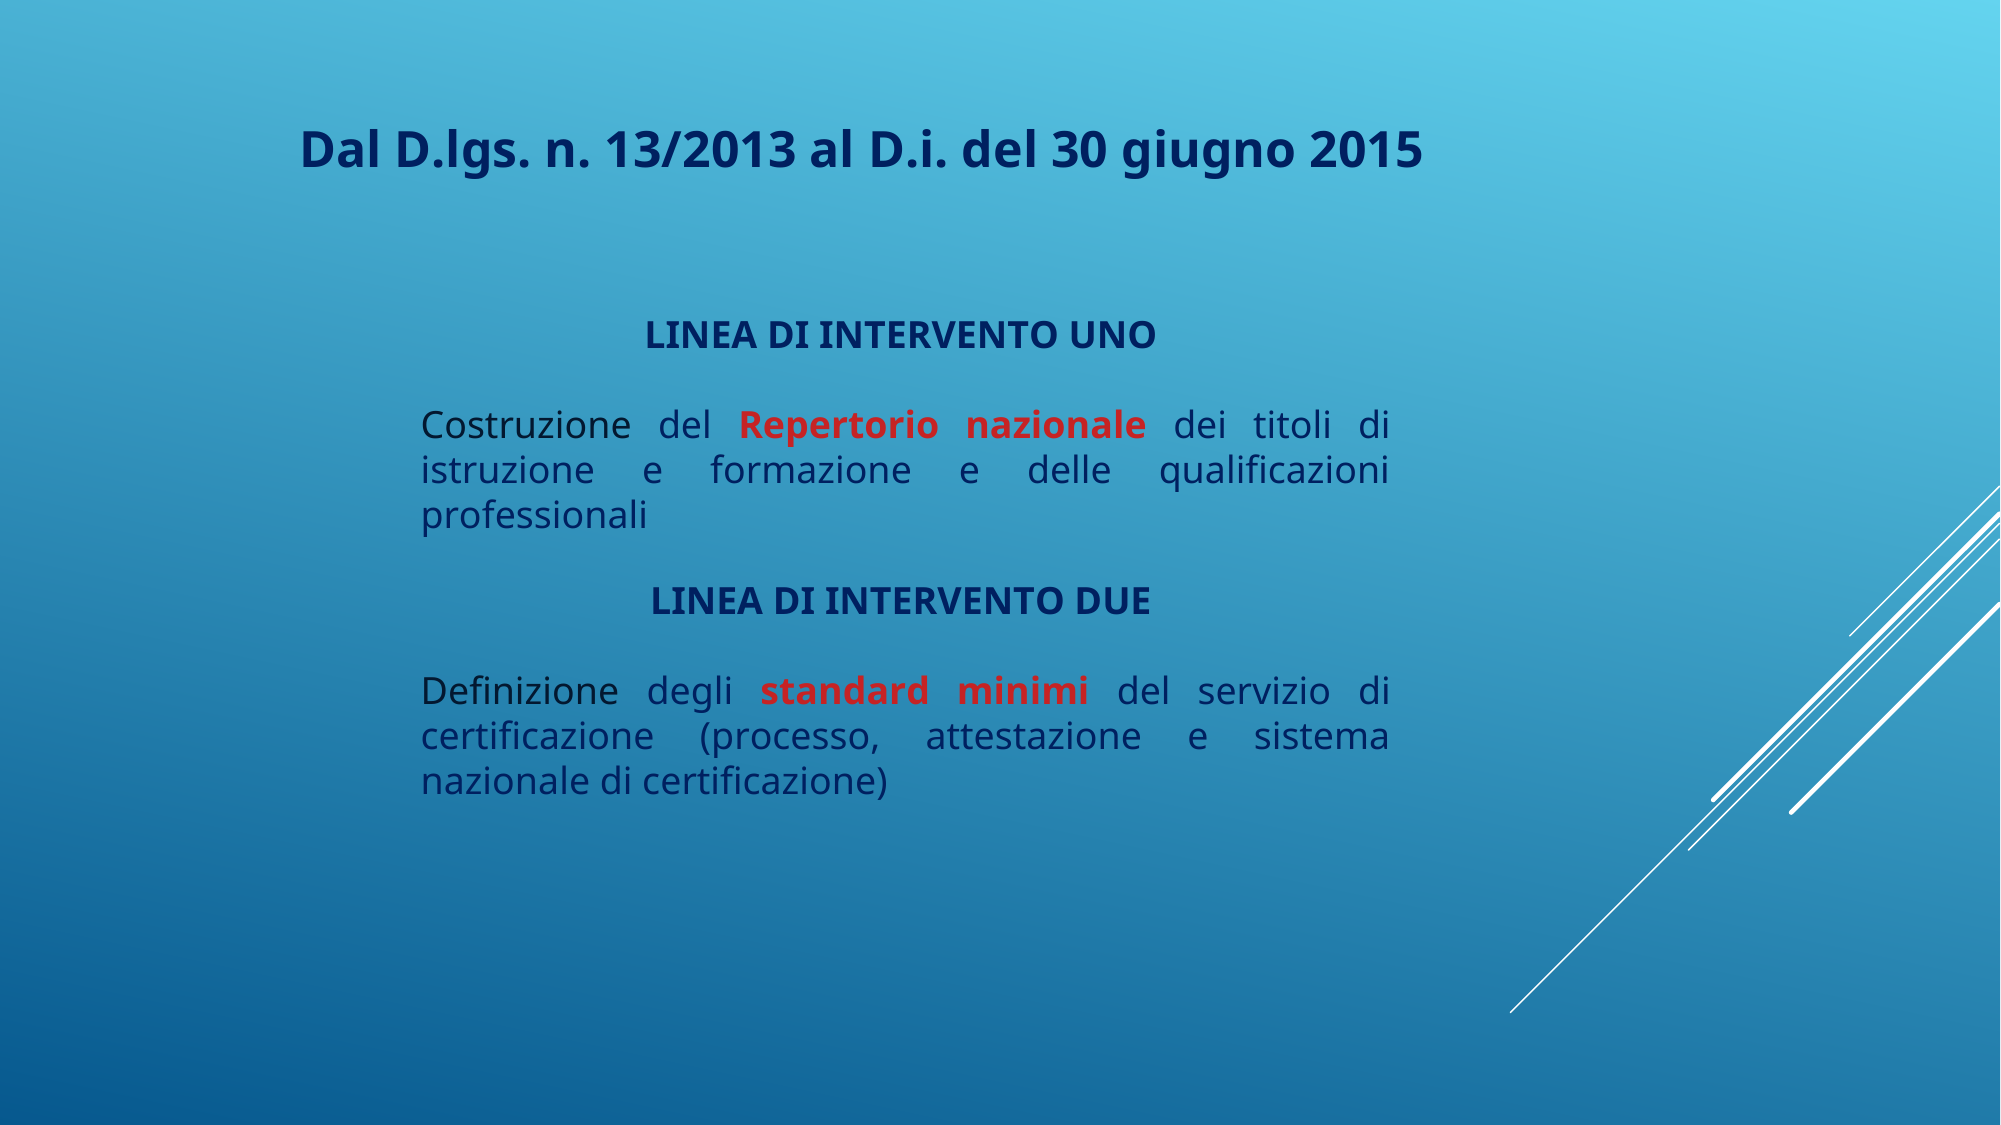

Dal D.lgs. n. 13/2013 al D.i. del 30 giugno 2015
LINEA DI INTERVENTO UNO
Costruzione del Repertorio nazionale dei titoli di istruzione e formazione e delle qualificazioni professionali
LINEA DI INTERVENTO DUE
Definizione degli standard minimi del servizio di certificazione (processo, attestazione e sistema nazionale di certificazione)